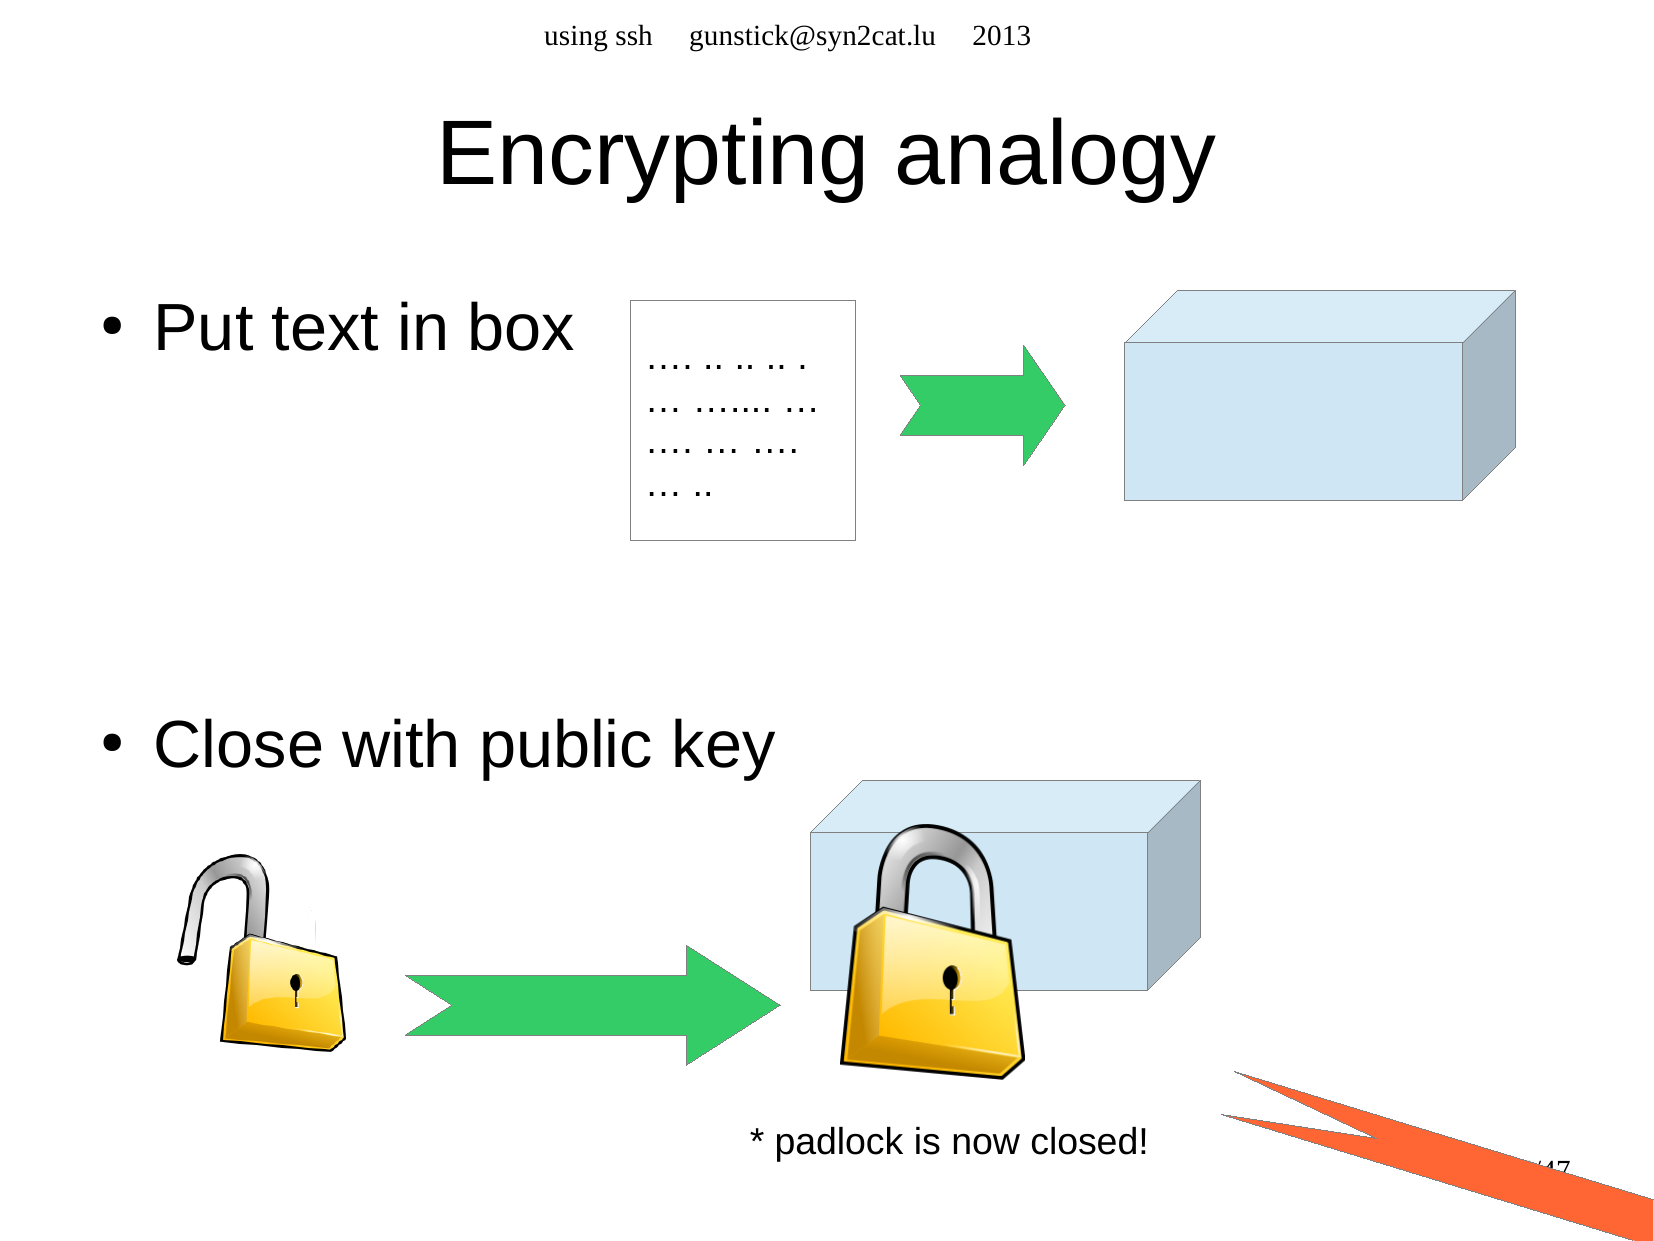

using ssh gunstick@syn2cat.lu 2013
# Encrypting analogy
Put text in box
Close with public key
…. .. .. .. .
… ….... …
…. … ….
… ..
* padlock is now closed!
5